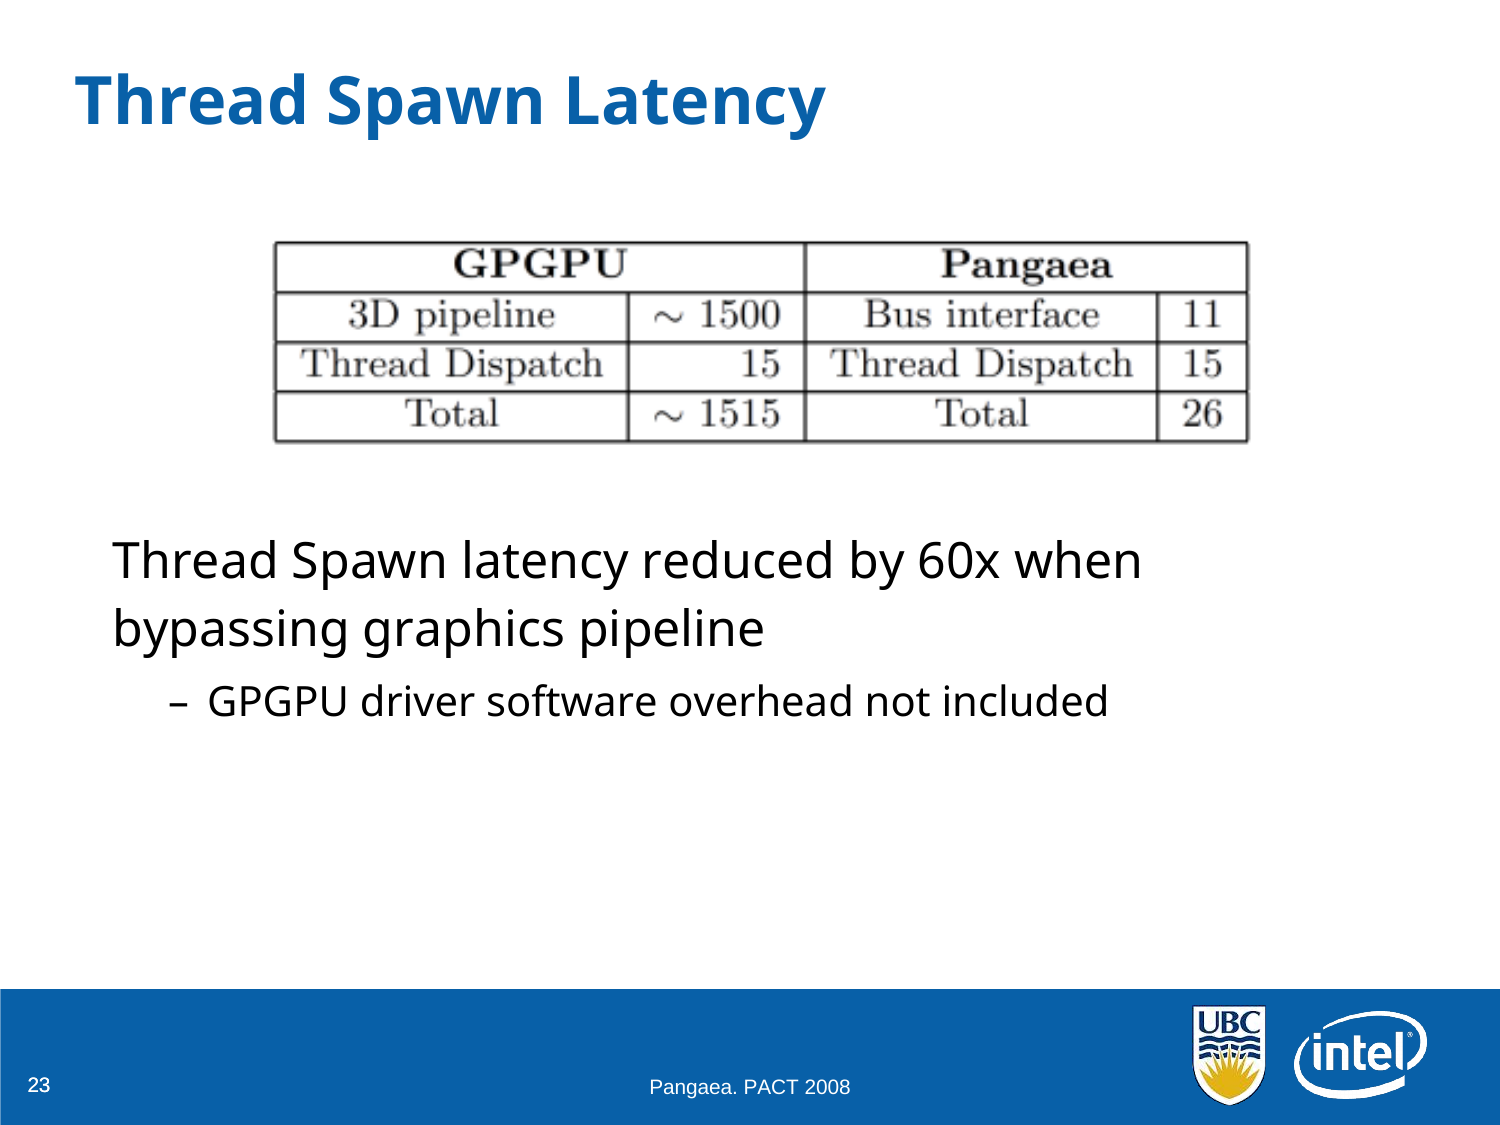

# Thread Spawn Latency
Thread Spawn latency reduced by 60x when bypassing graphics pipeline
GPGPU driver software overhead not included